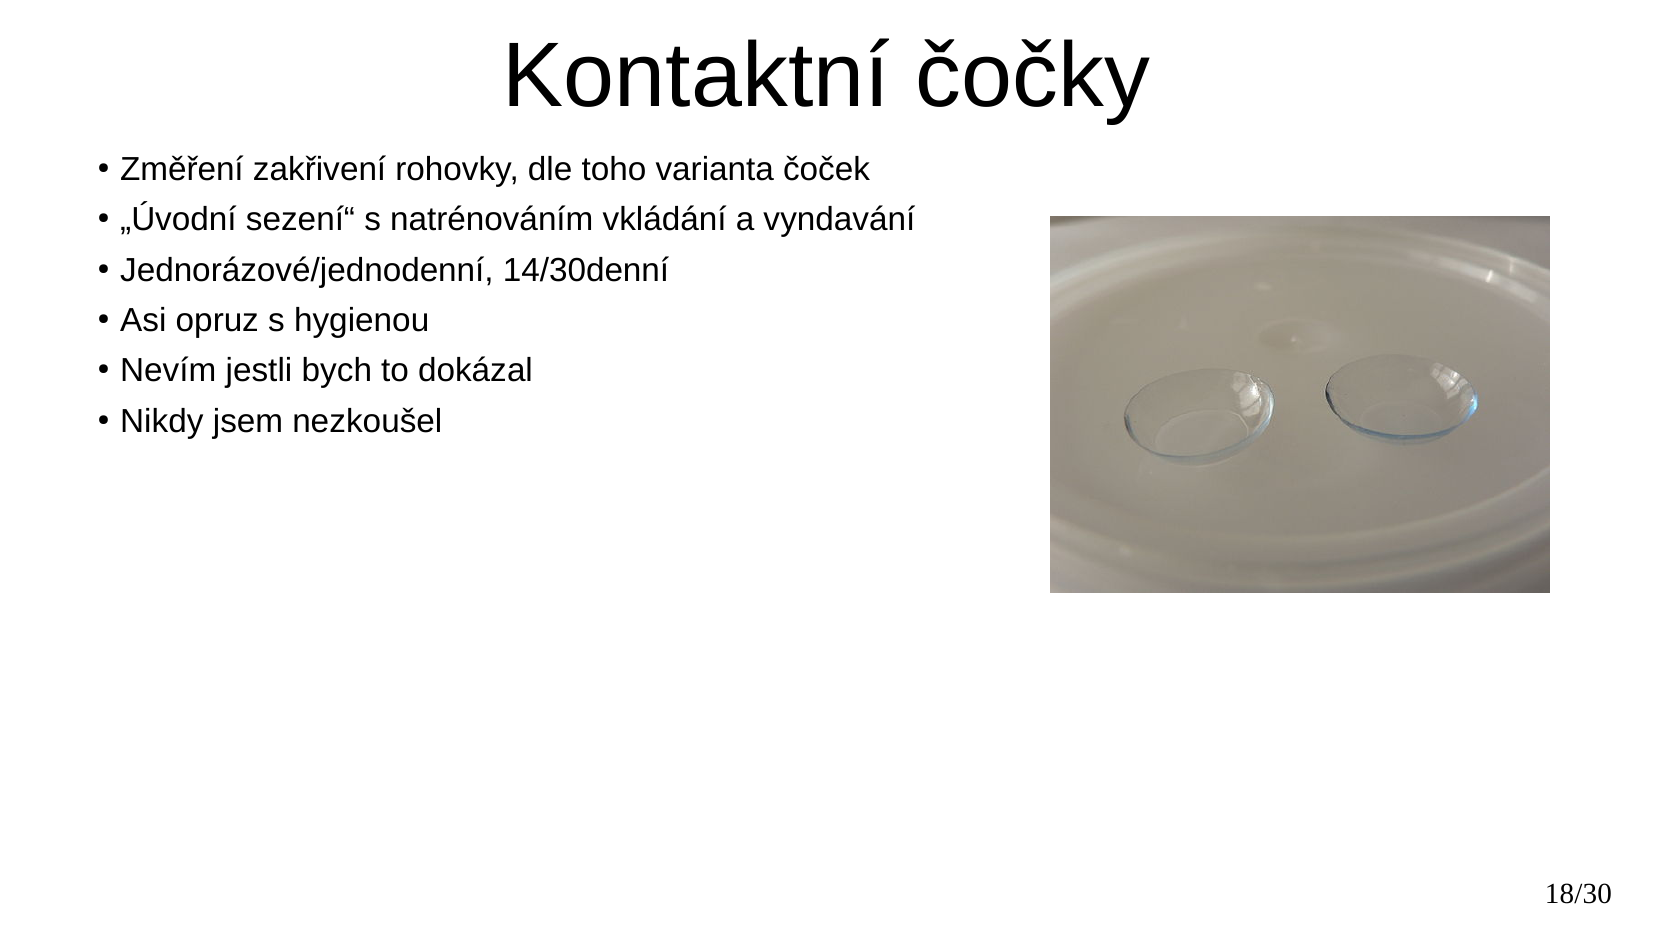

# Kontaktní čočky
Změření zakřivení rohovky, dle toho varianta čoček
„Úvodní sezení“ s natrénováním vkládání a vyndavání
Jednorázové/jednodenní, 14/30denní
Asi opruz s hygienou
Nevím jestli bych to dokázal
Nikdy jsem nezkoušel
18